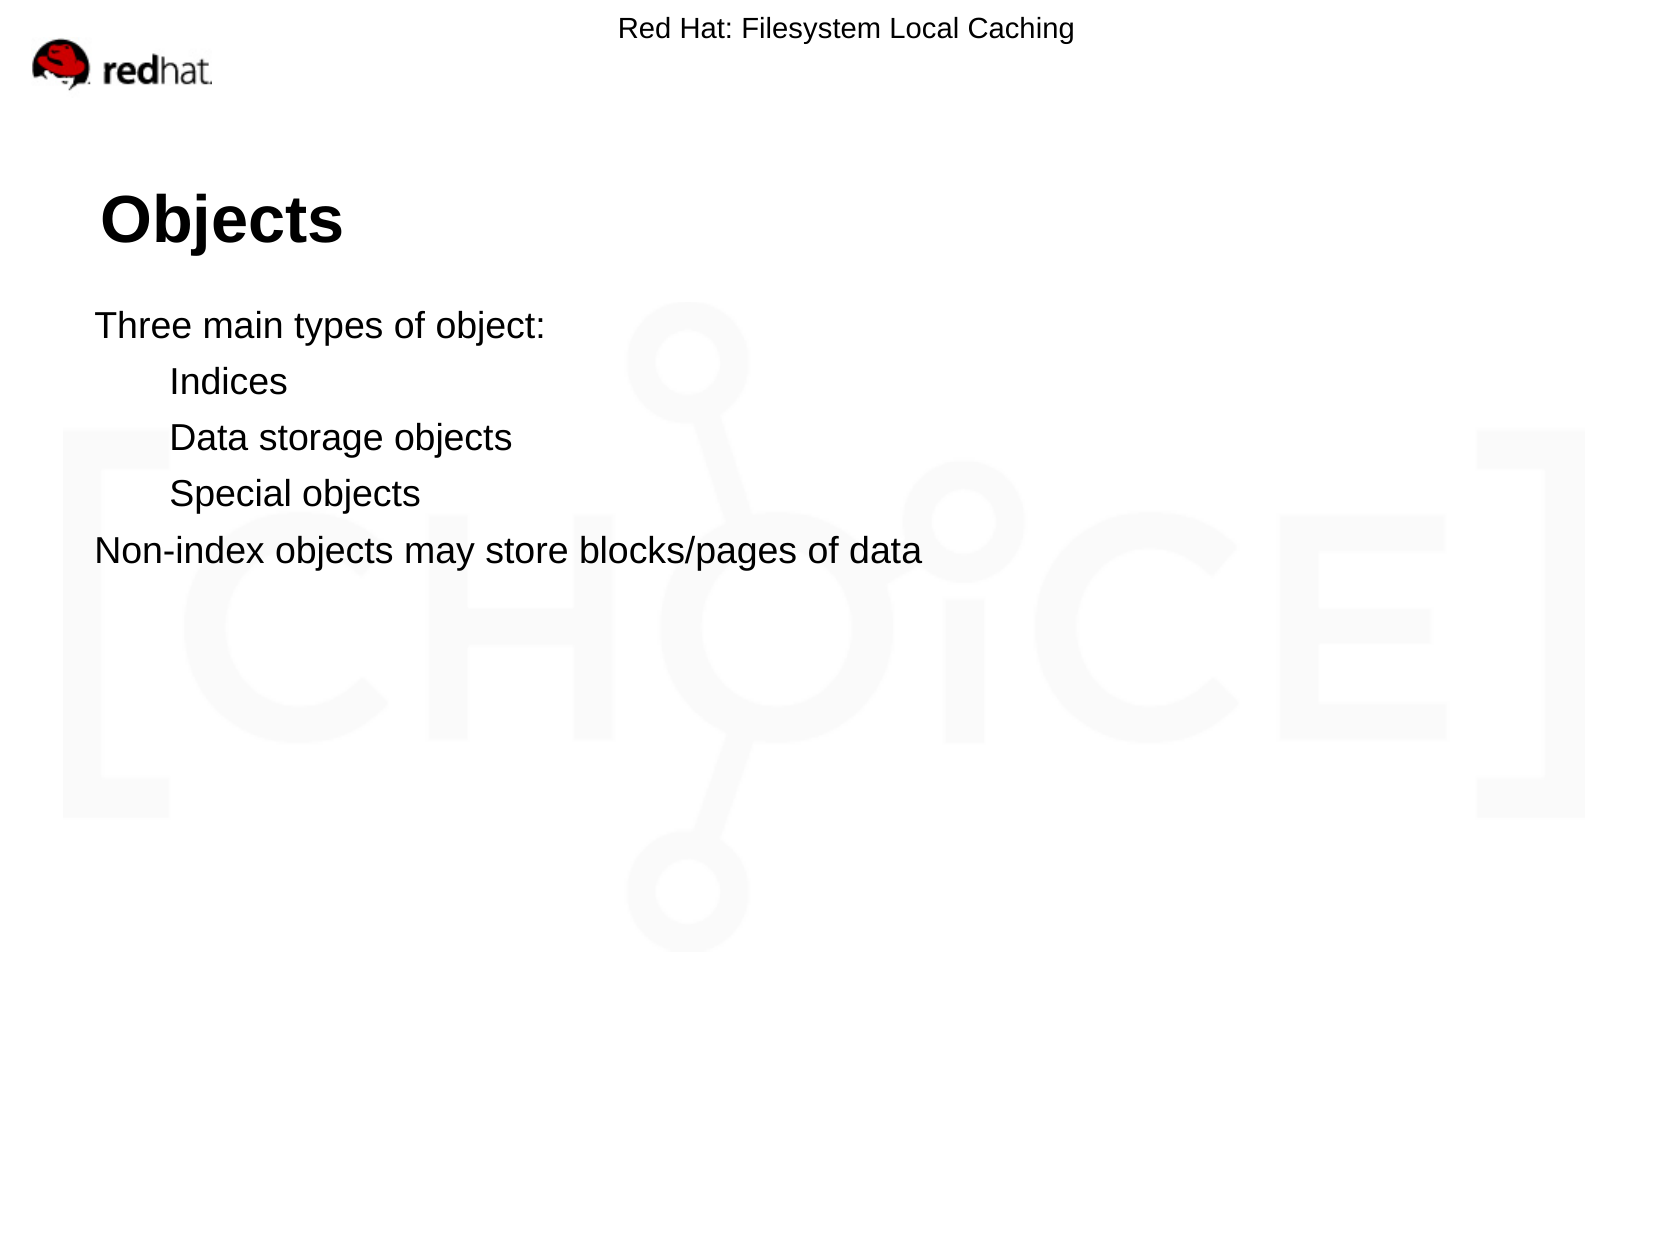

# Objects
Three main types of object:
Indices
Data storage objects
Special objects
Non-index objects may store blocks/pages of data